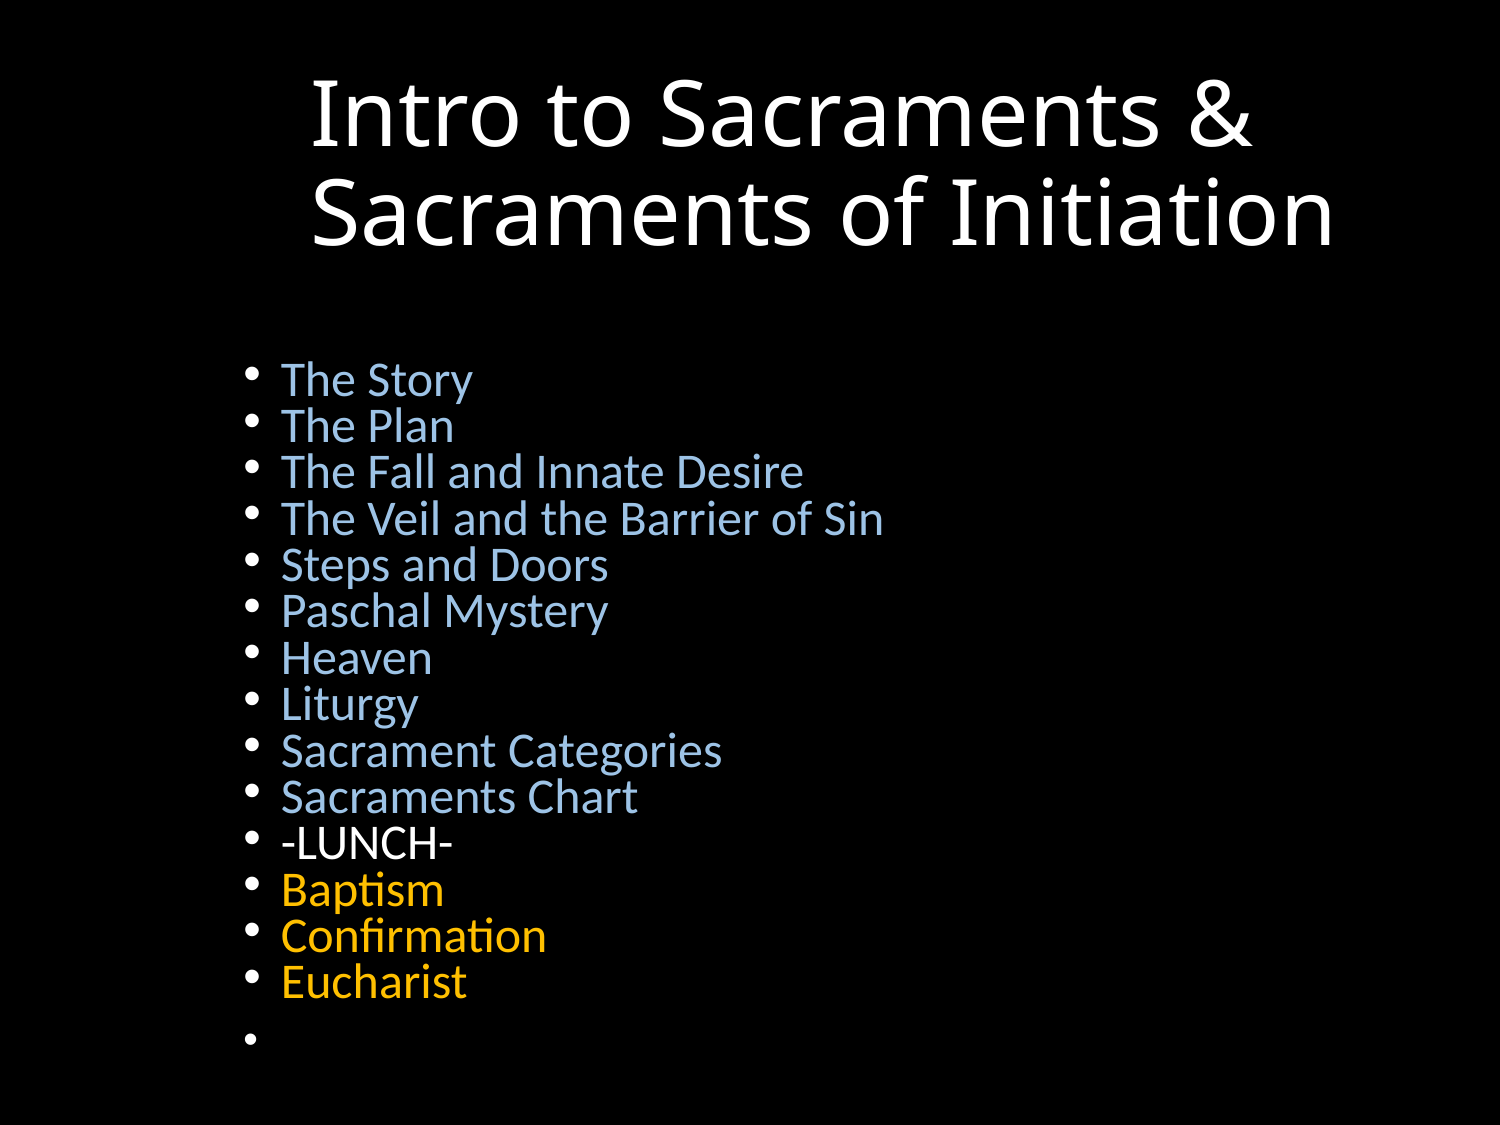

# Intro to Sacraments & Sacraments of Initiation
The Story
The Plan
The Fall and Innate Desire
The Veil and the Barrier of Sin
Steps and Doors
Paschal Mystery
Heaven
Liturgy
Sacrament Categories
Sacraments Chart
-LUNCH-
Baptism
Confirmation
Eucharist